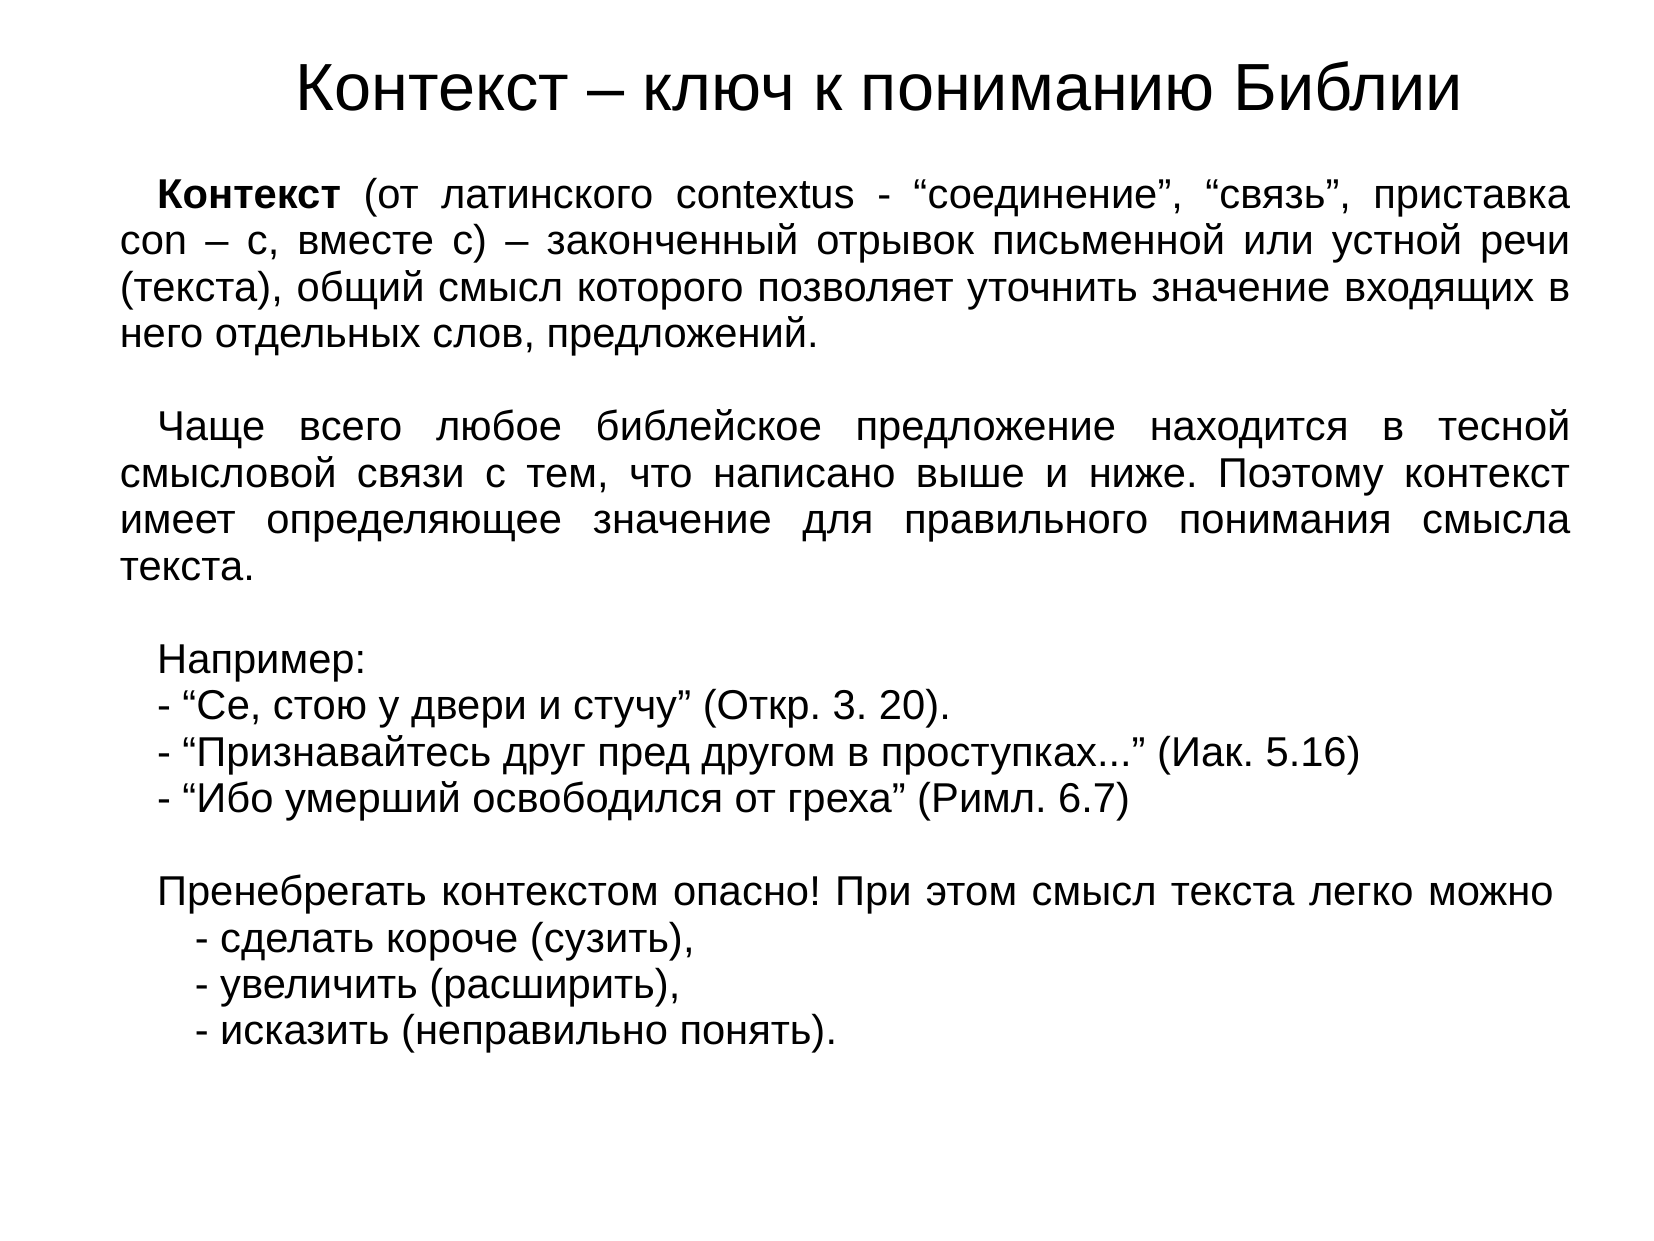

# Контекст – ключ к пониманию Библии
Контекст (от латинского contextus - “соединение”, “связь”, приставка con – с, вместе с) – законченный отрывок письменной или устной речи (текста), общий смысл которого позволяет уточнить значение входящих в него отдельных слов, предложений.
Чаще всего любое библейское предложение находится в тесной смысловой связи с тем, что написано выше и ниже. Поэтому контекст имеет определяющее значение для правильного понимания смысла текста.
Например:
- “Се, стою у двери и стучу” (Откр. 3. 20).
- “Признавайтесь друг пред другом в проступках...” (Иак. 5.16)
- “Ибо умерший освободился от греха” (Римл. 6.7)
Пренебрегать контекстом опасно! При этом смысл текста легко можно 		- сделать короче (сузить),
	- увеличить (расширить),
	- исказить (неправильно понять).